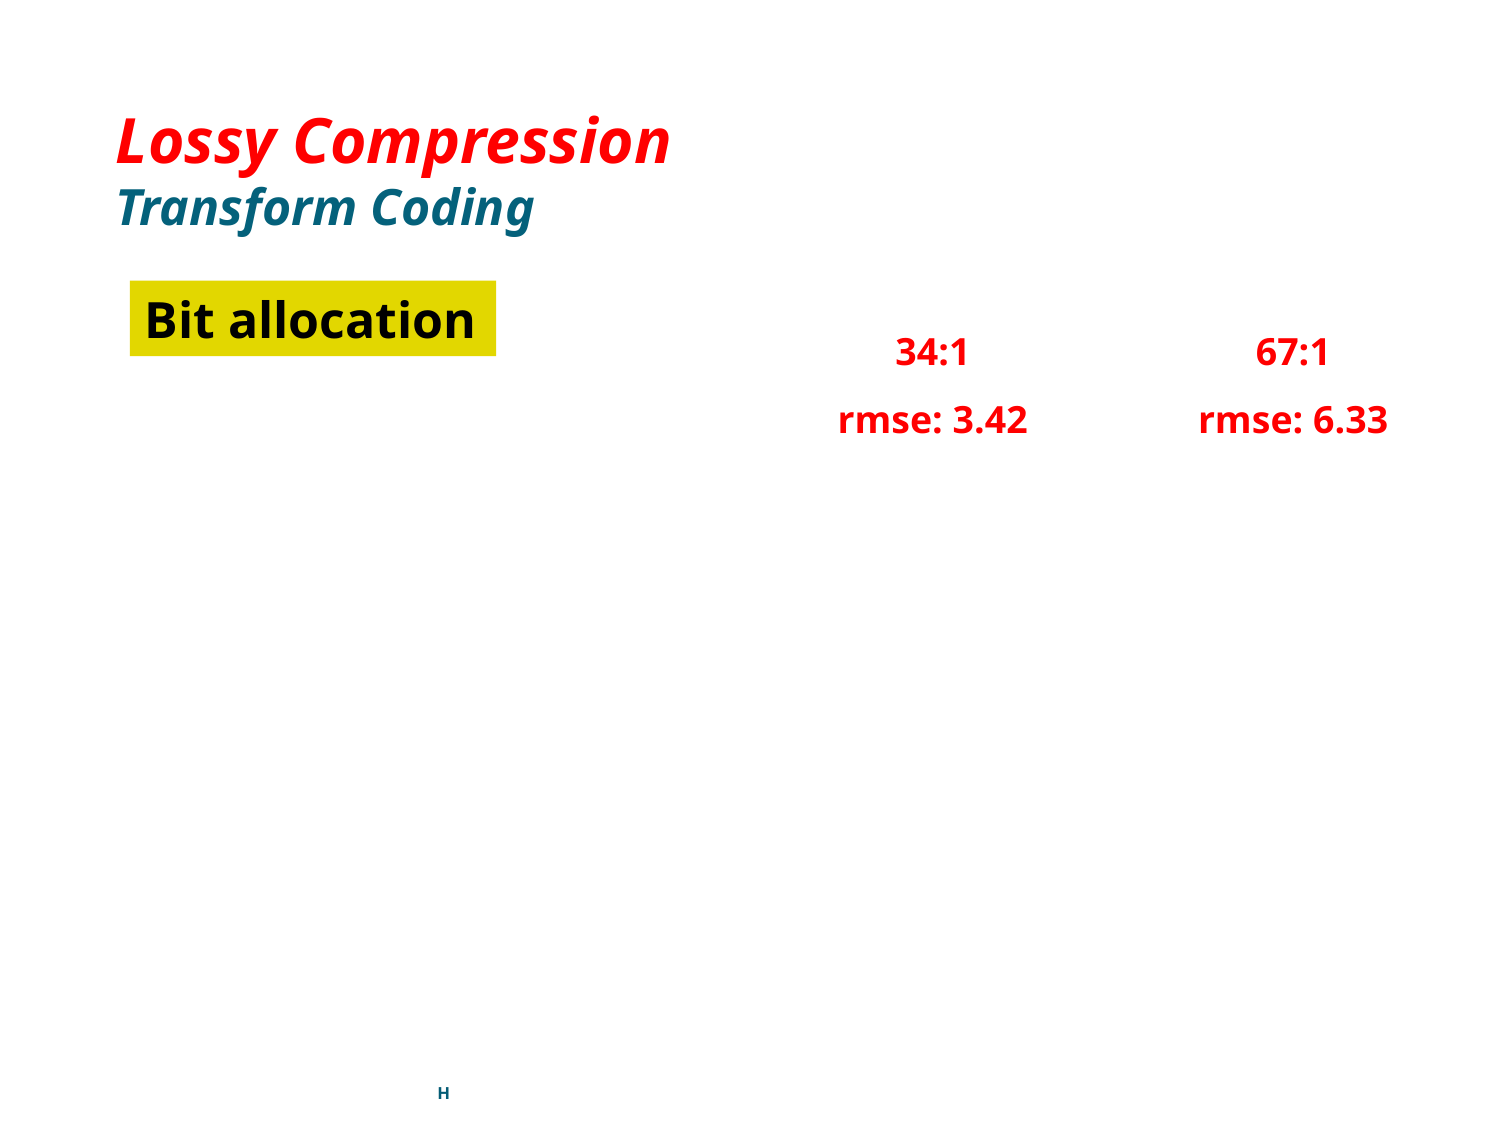

Lossy Compression
Transform Coding
Bit allocation
34:1
rmse: 3.42
67:1
rmse: 6.33
H